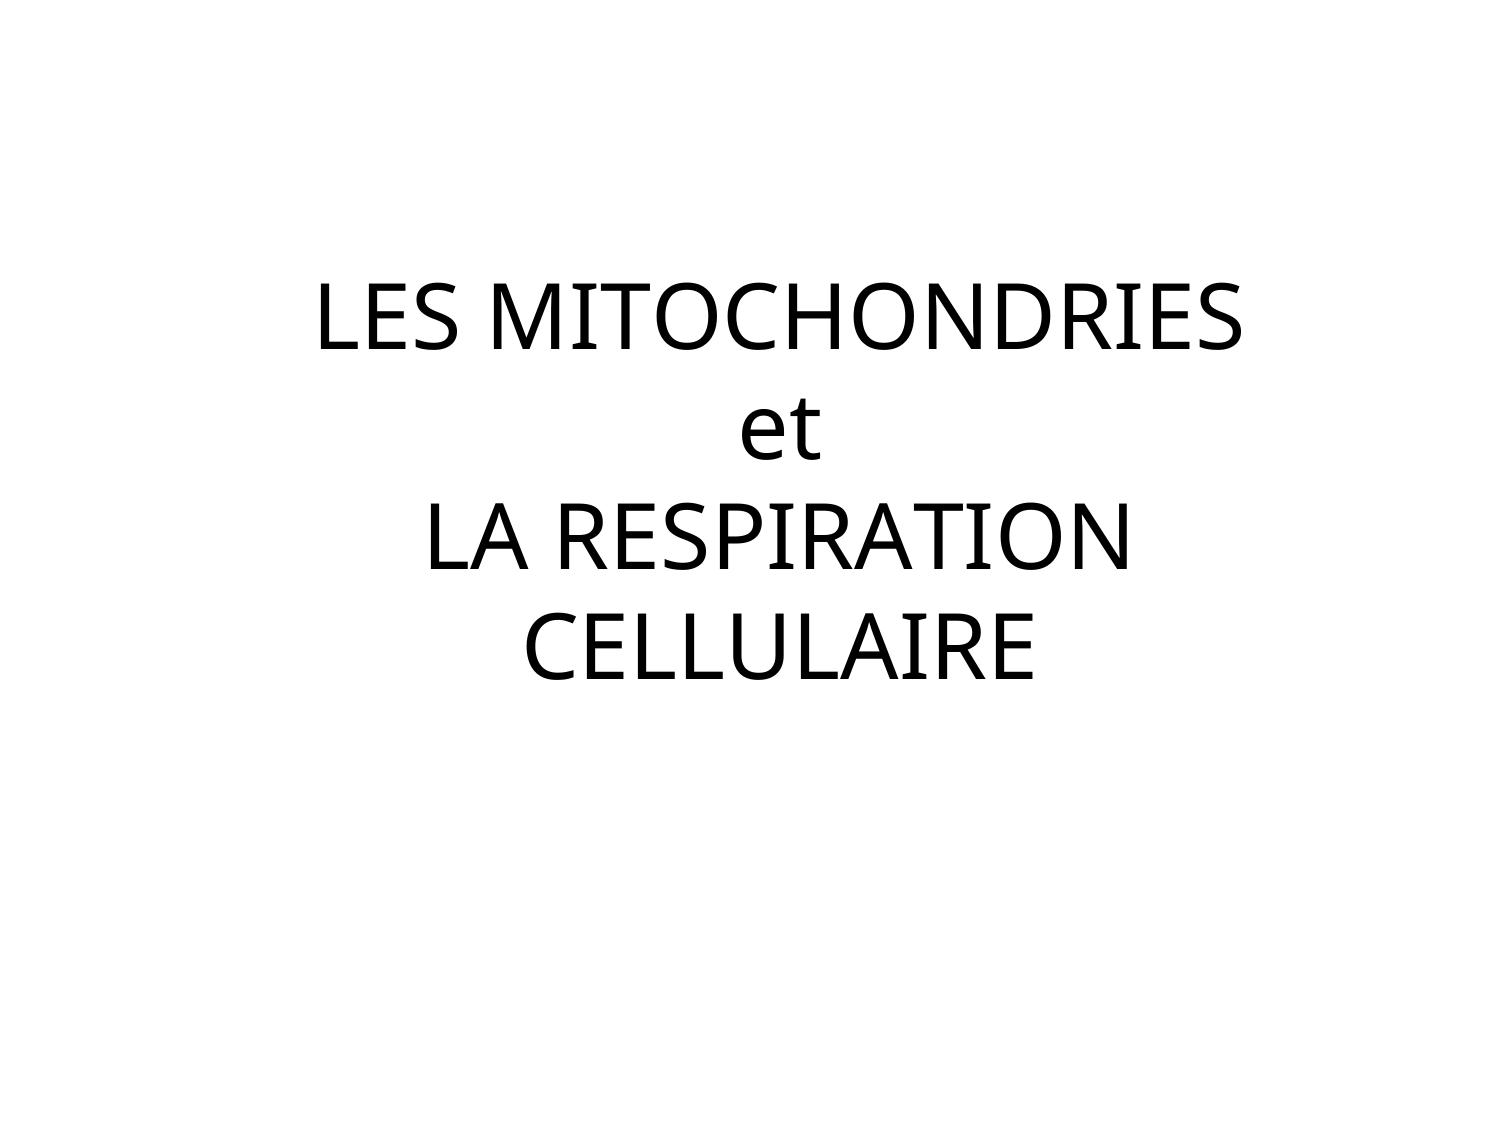

# LES MITOCHONDRIES et LA RESPIRATION CELLULAIRE